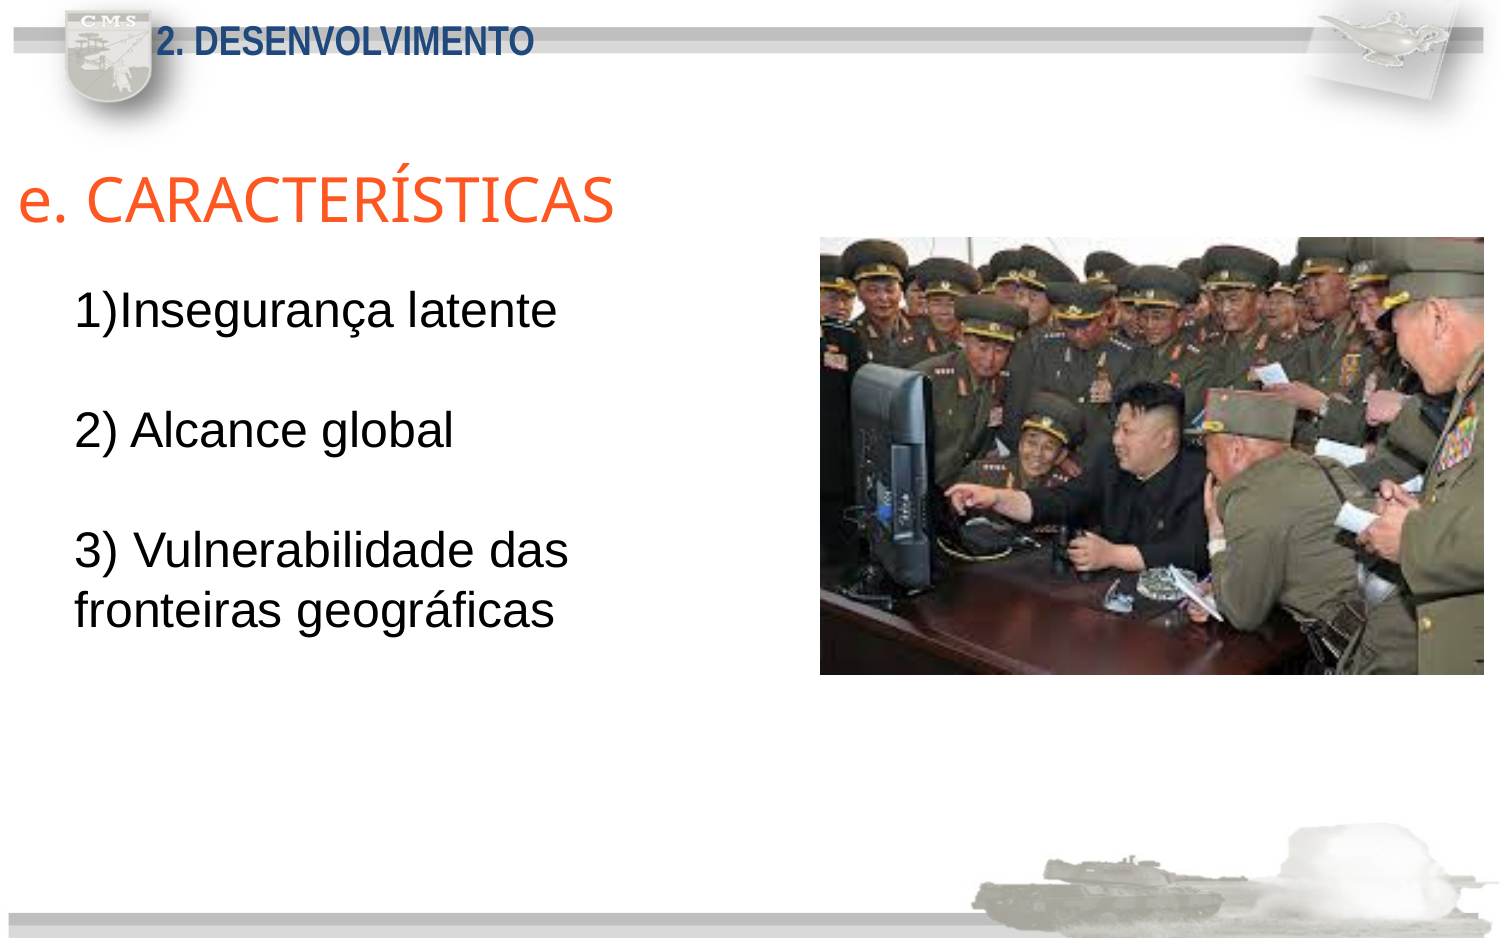

2. DESENVOLVIMENTO
e. CARACTERÍSTICAS
1)Insegurança latente
2) Alcance global
3) Vulnerabilidade das fronteiras geográficas